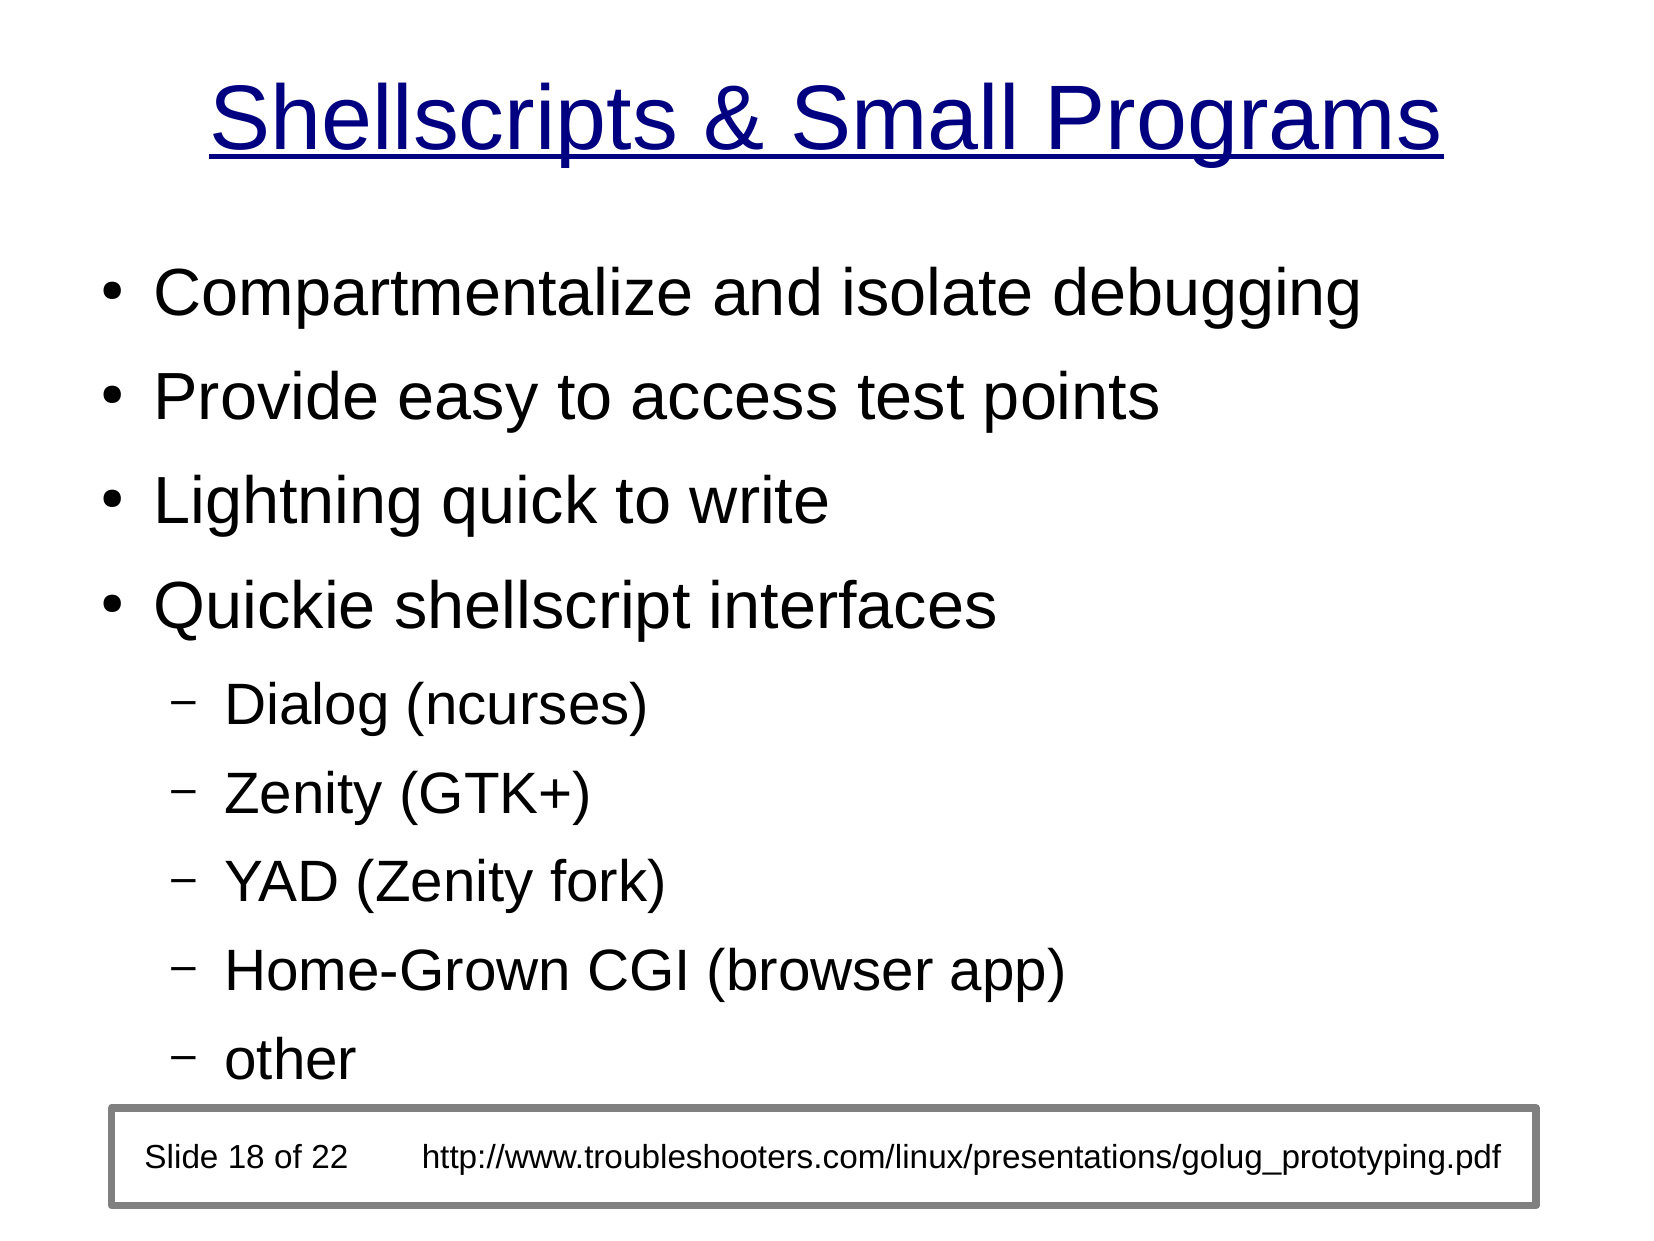

# Shellscripts & Small Programs
Compartmentalize and isolate debugging
Provide easy to access test points
Lightning quick to write
Quickie shellscript interfaces
Dialog (ncurses)
Zenity (GTK+)
YAD (Zenity fork)
Home-Grown CGI (browser app)
other
Slide of 22 http://www.troubleshooters.com/linux/presentations/golug_prototyping.pdf